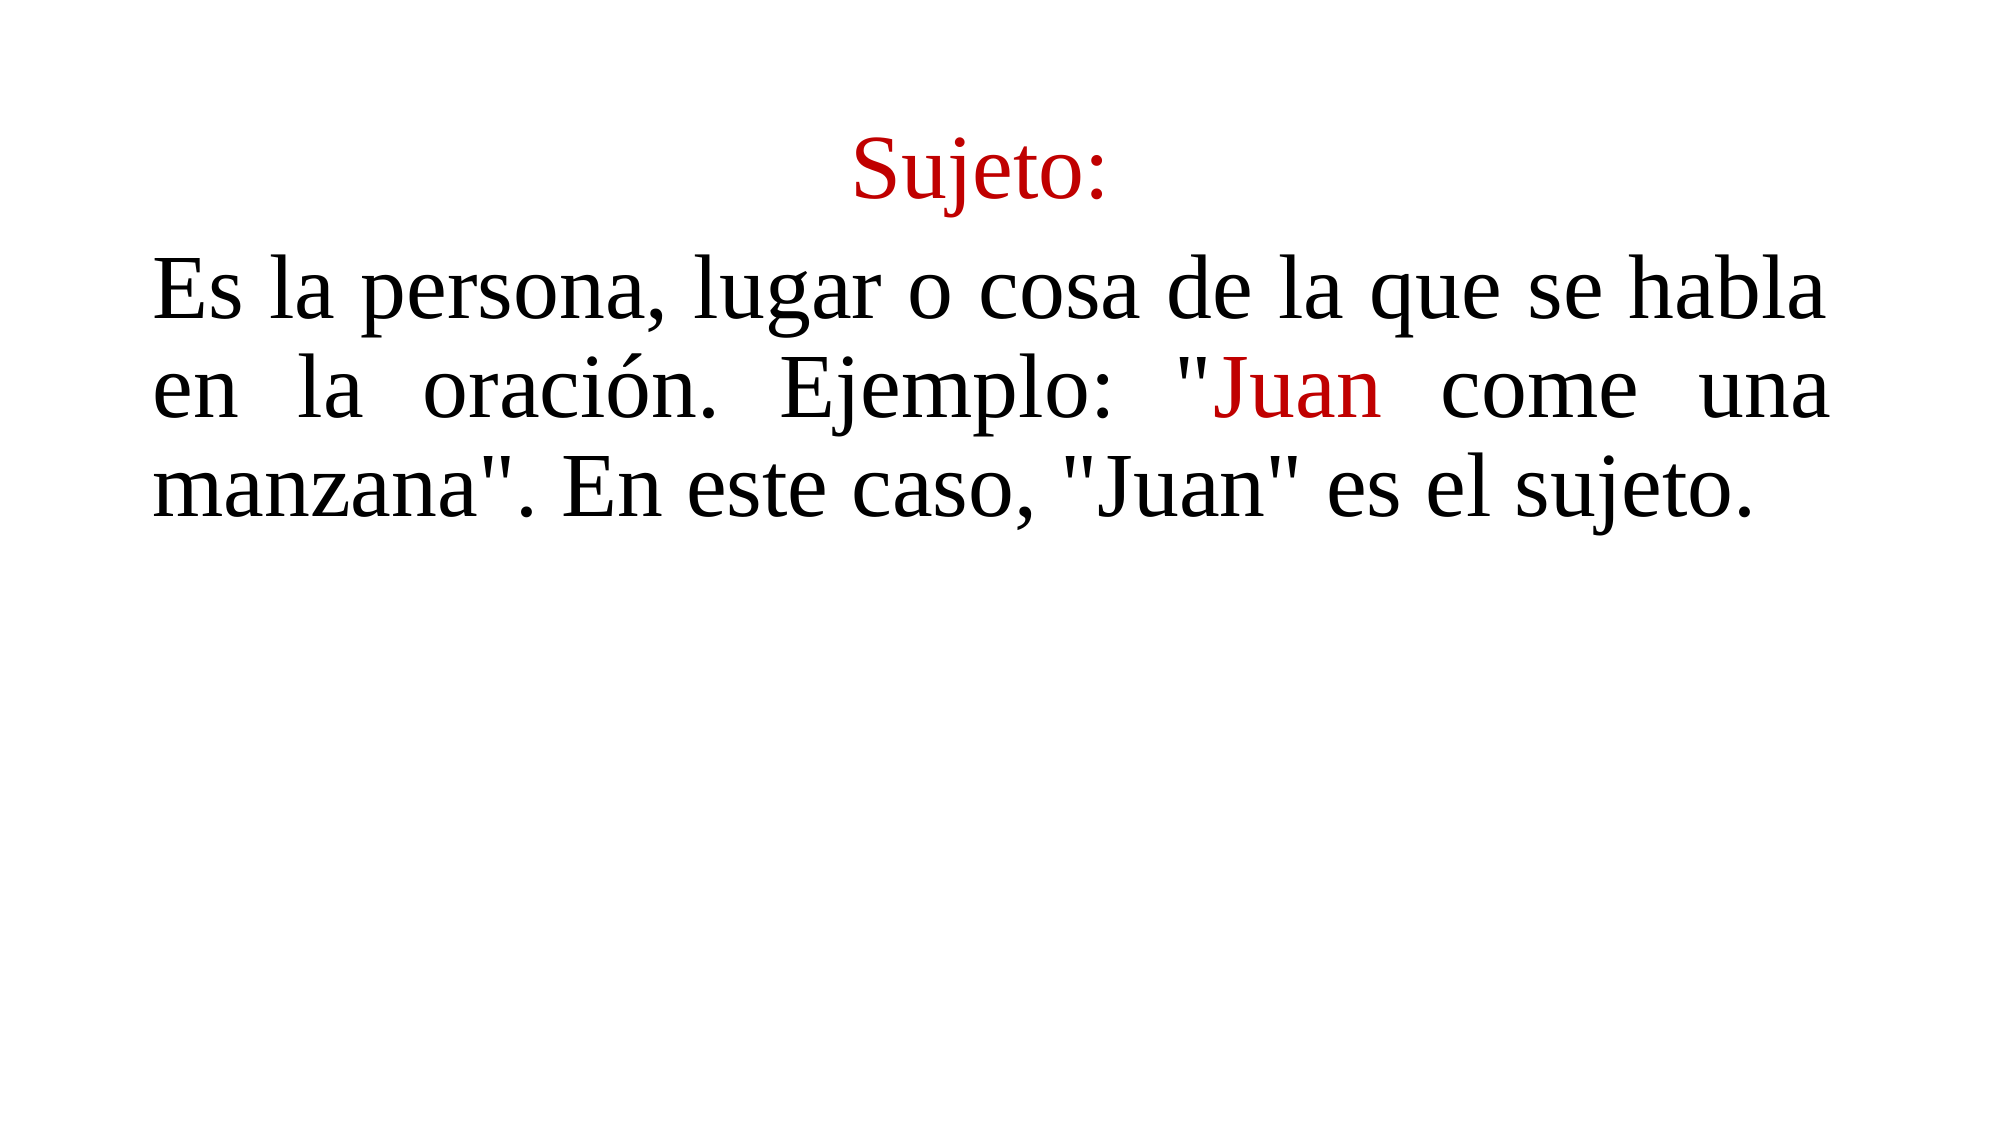

# Sujeto:
Es la persona, lugar o cosa de la que se habla en la oración. Ejemplo: "Juan come una manzana". En este caso, "Juan" es el sujeto.